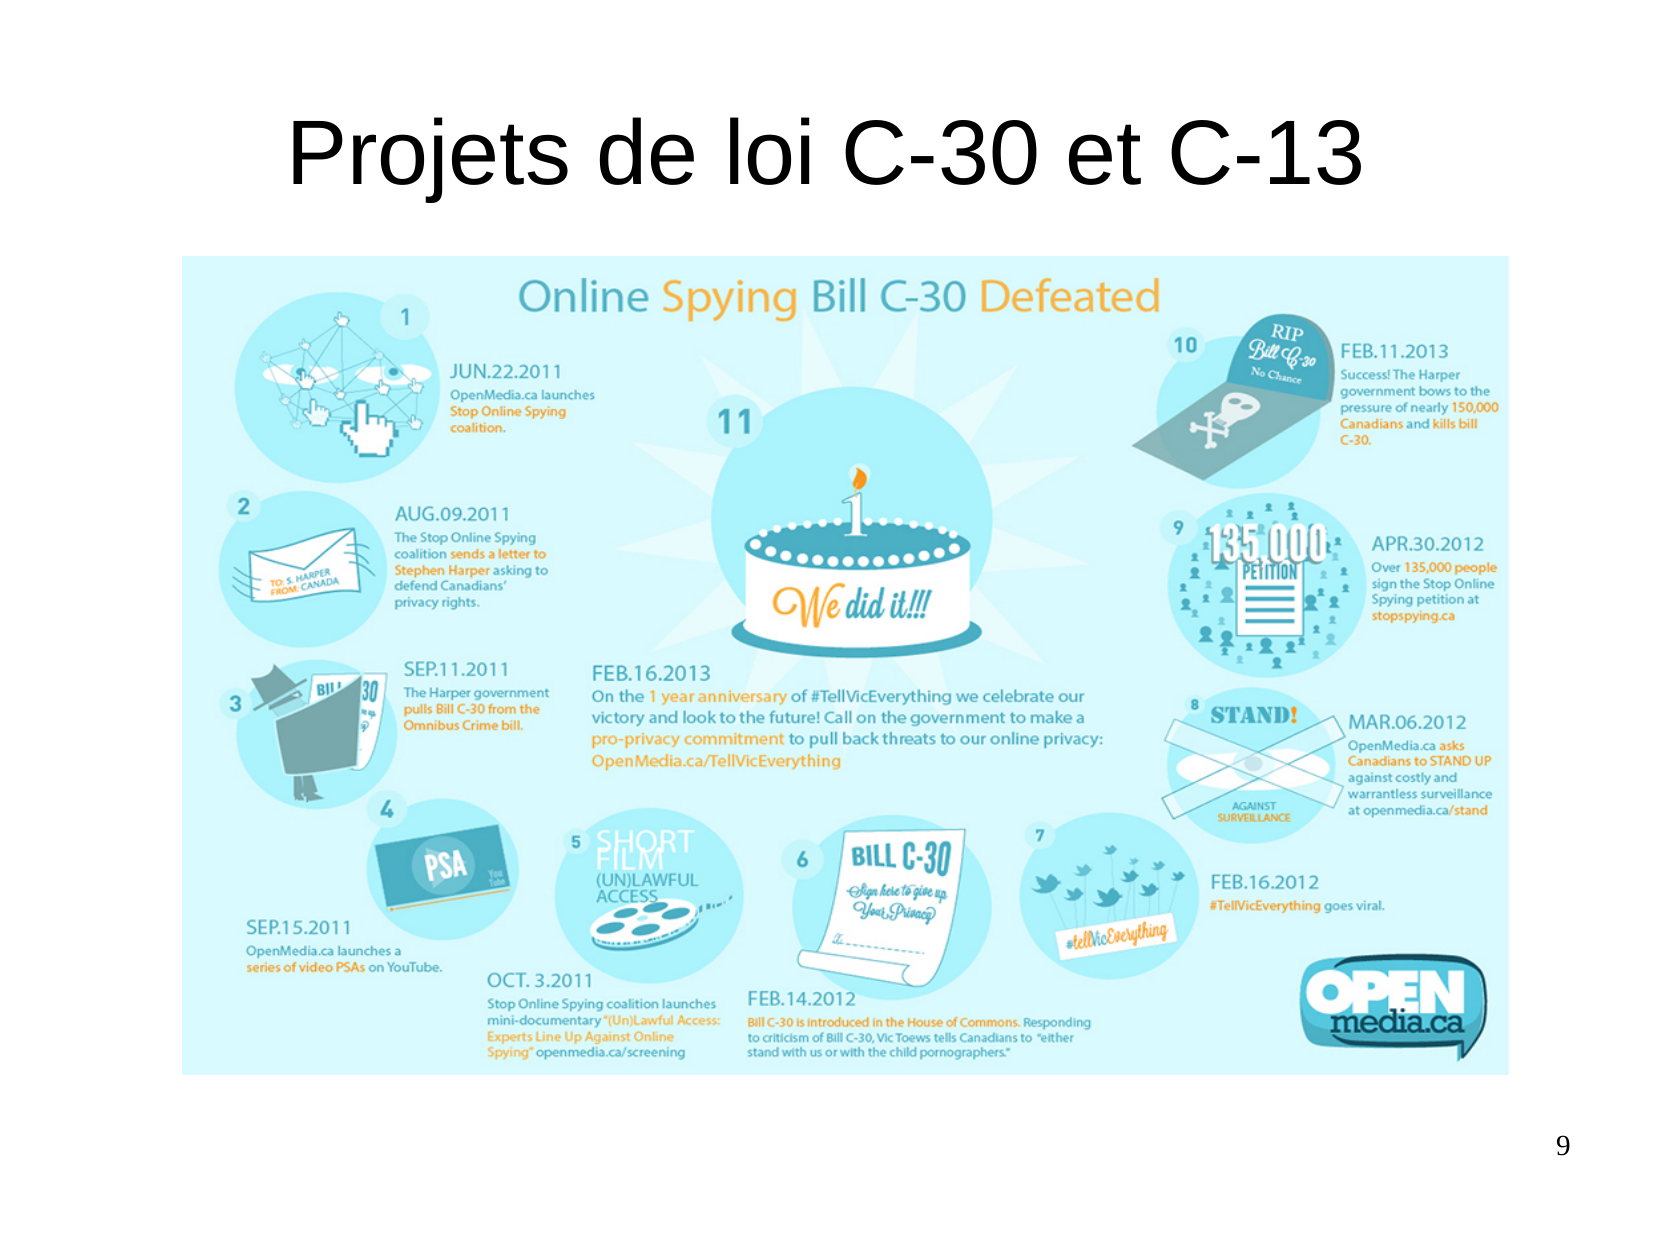

# Projets de loi C-30 et C-13
9